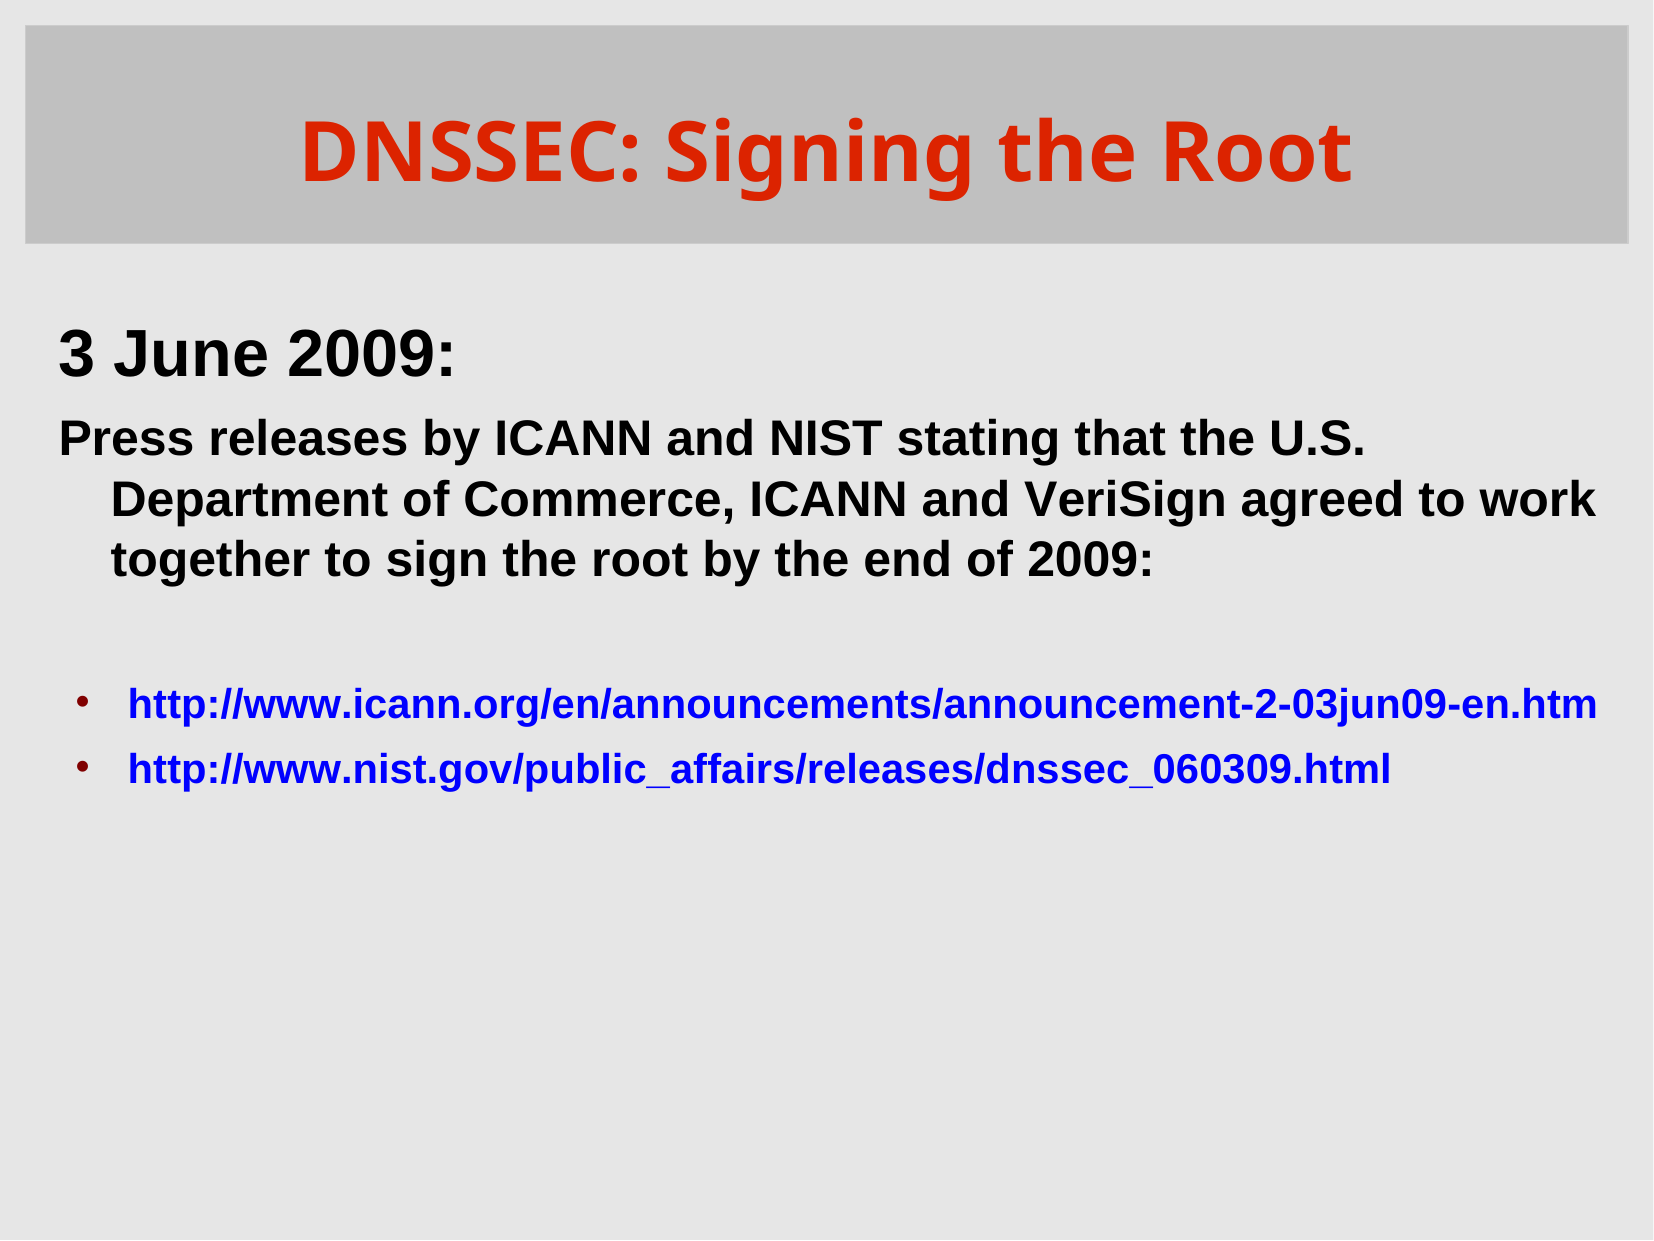

# DNSSEC: Signing the Root
3 June 2009:
Press releases by ICANN and NIST stating that the U.S. Department of Commerce, ICANN and VeriSign agreed to work together to sign the root by the end of 2009:
http://www.icann.org/en/announcements/announcement-2-03jun09-en.htm
http://www.nist.gov/public_affairs/releases/dnssec_060309.html